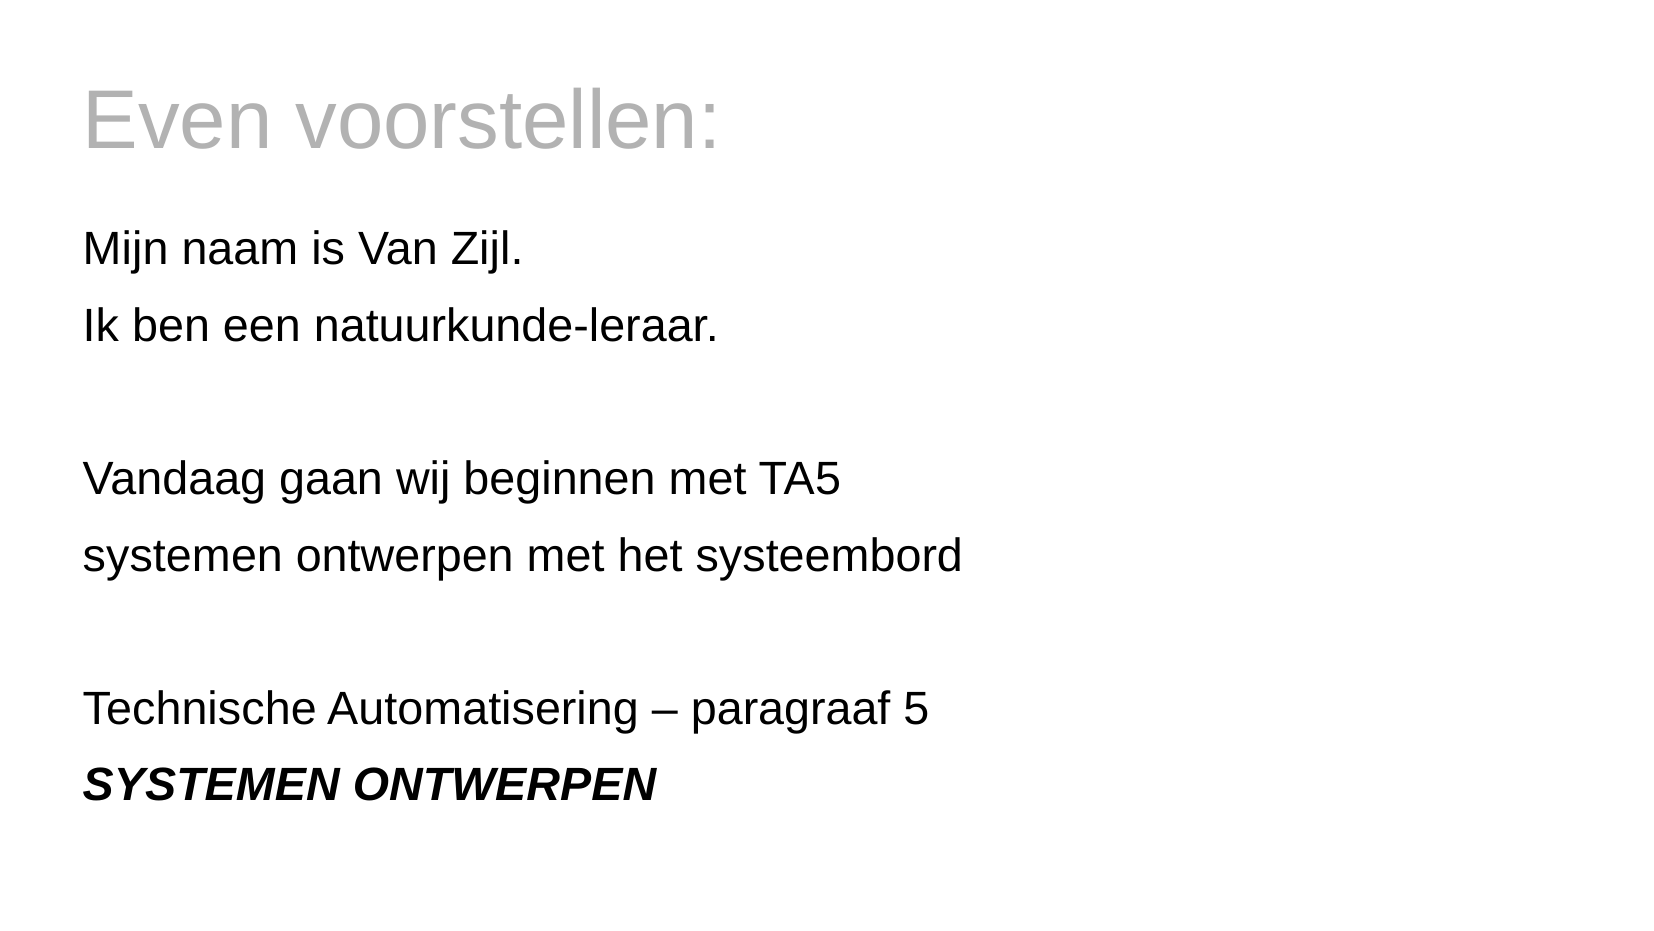

# Even voorstellen:
Mijn naam is Van Zijl.
Ik ben een natuurkunde-leraar.
Vandaag gaan wij beginnen met TA5
systemen ontwerpen met het systeembord
Technische Automatisering – paragraaf 5
SYSTEMEN ONTWERPEN